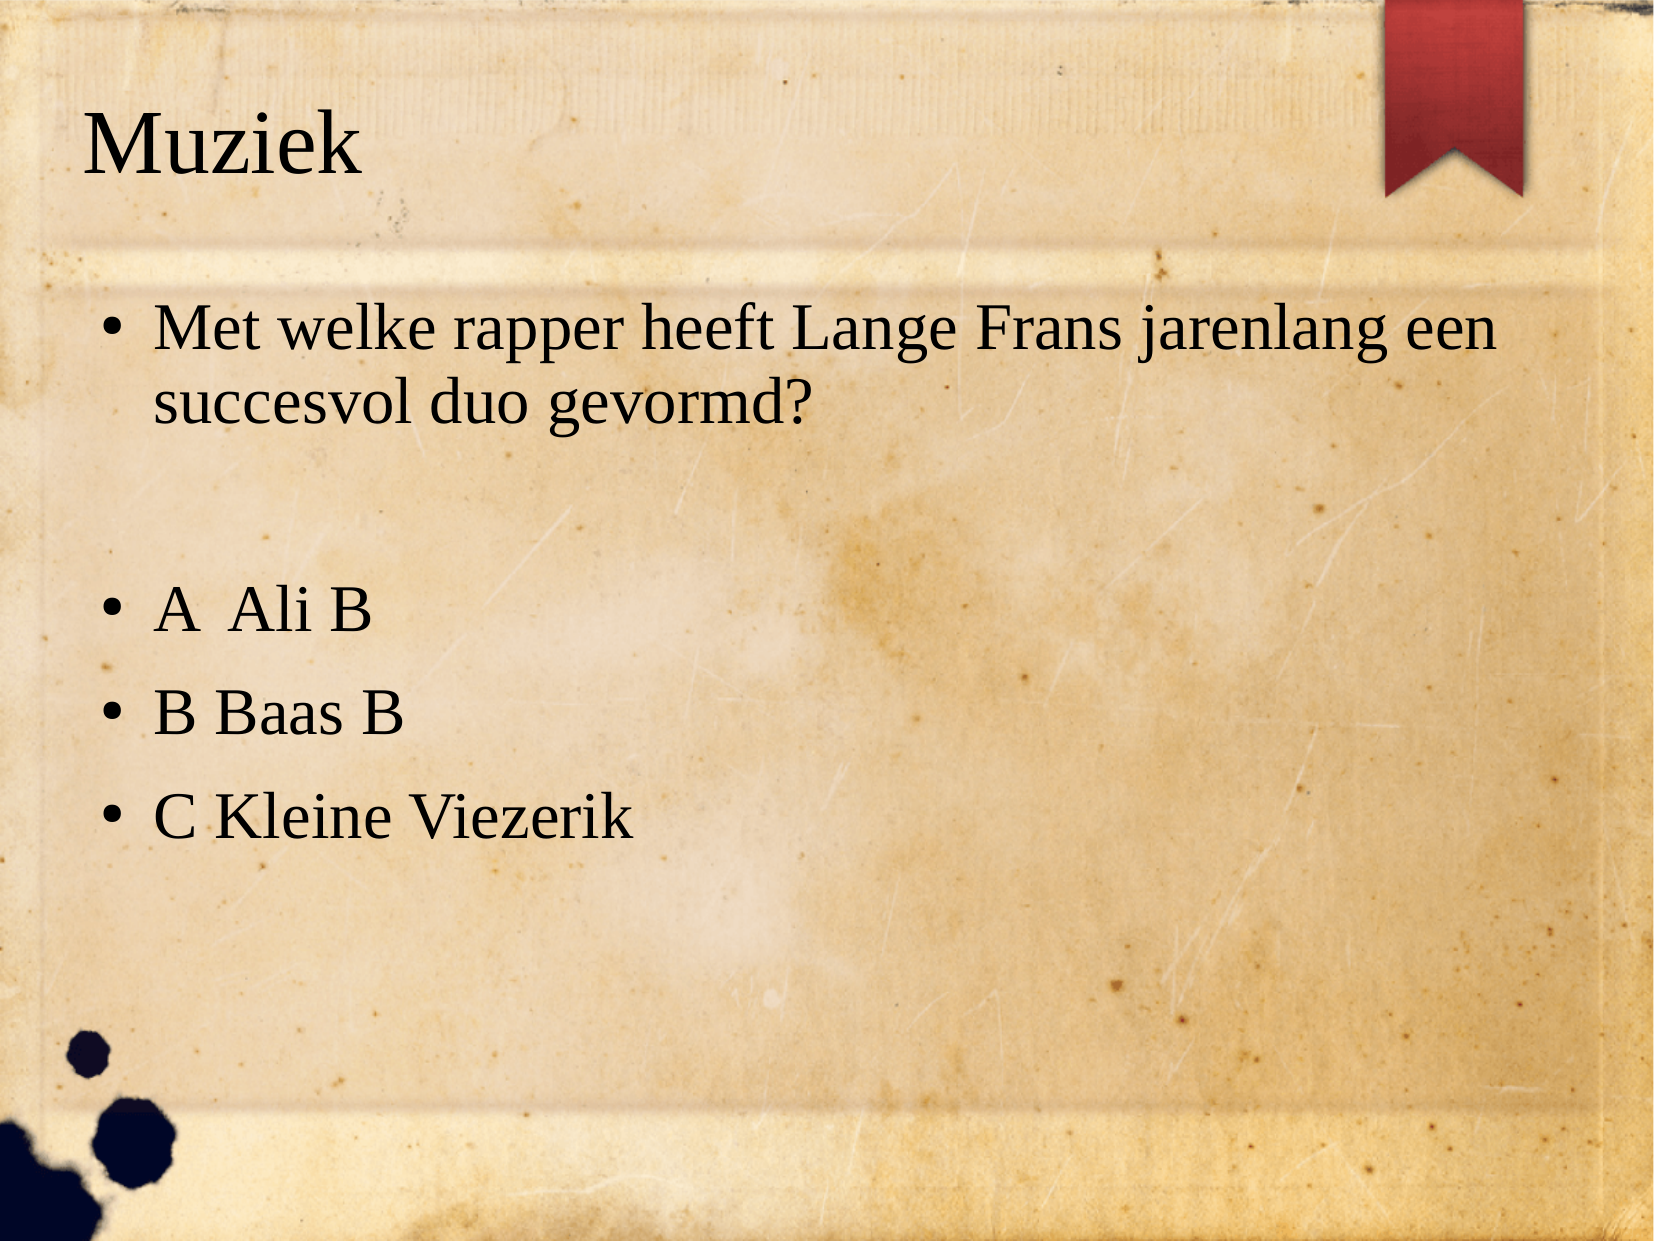

# Muziek
Met welke rapper heeft Lange Frans jarenlang een succesvol duo gevormd?
A Ali B
B Baas B
C Kleine Viezerik